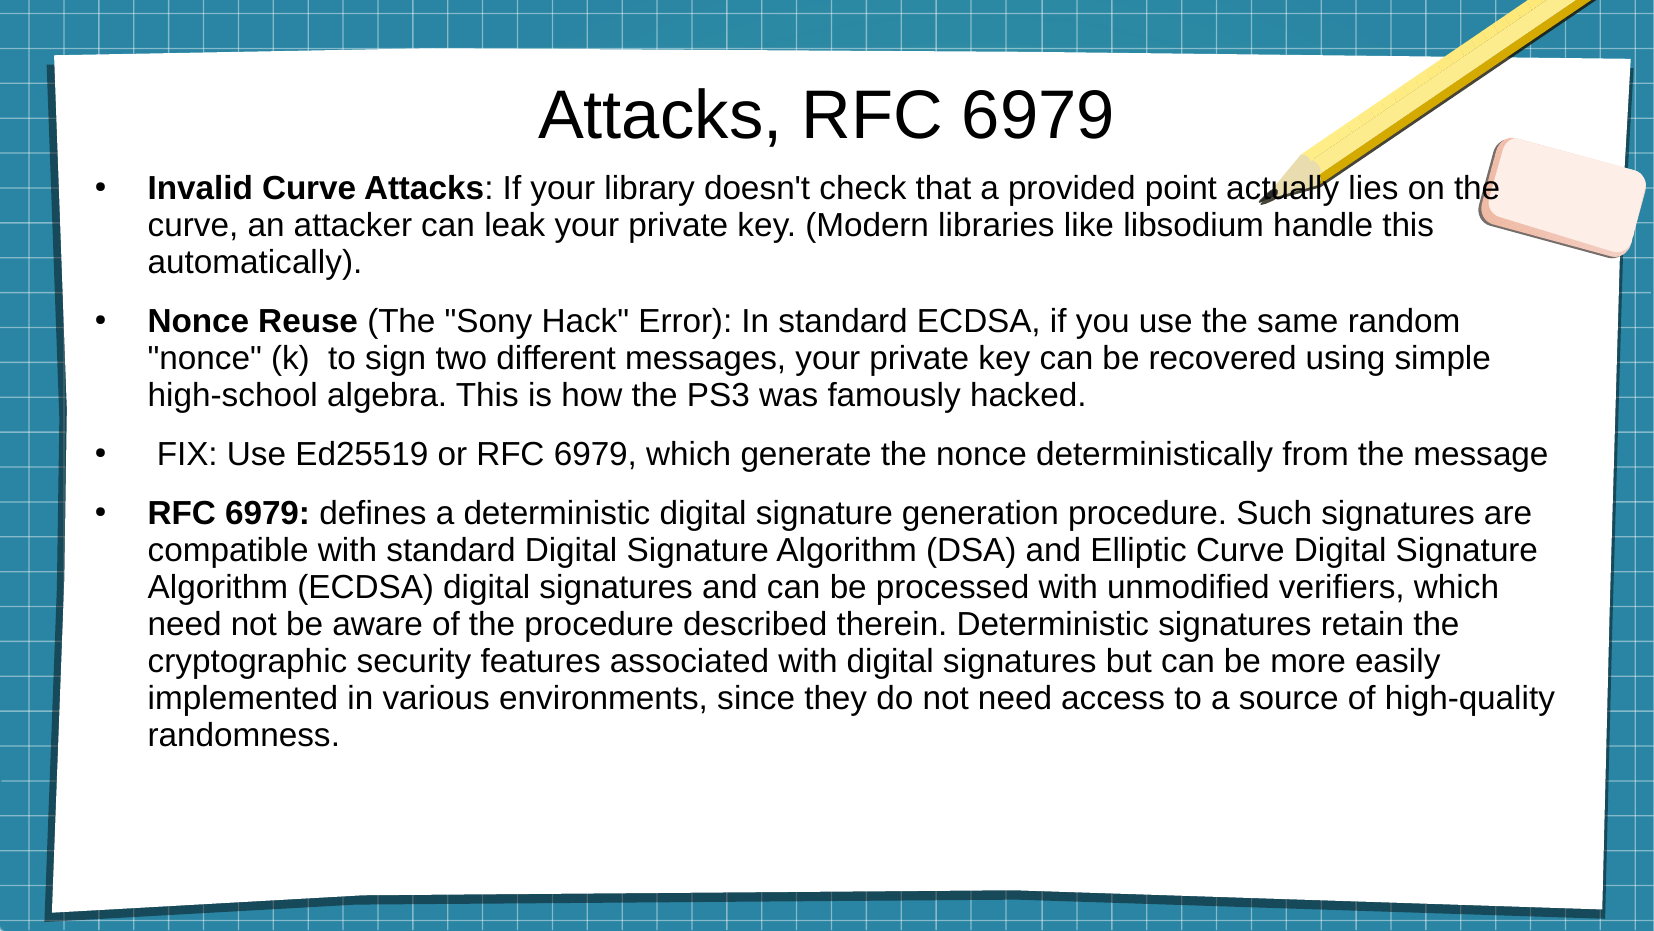

# Attacks, RFC 6979
Invalid Curve Attacks: If your library doesn't check that a provided point actually lies on the curve, an attacker can leak your private key. (Modern libraries like libsodium handle this automatically).
Nonce Reuse (The "Sony Hack" Error): In standard ECDSA, if you use the same random "nonce" (k) to sign two different messages, your private key can be recovered using simple high-school algebra. This is how the PS3 was famously hacked.
 FIX: Use Ed25519 or RFC 6979, which generate the nonce deterministically from the message
RFC 6979: defines a deterministic digital signature generation procedure. Such signatures are compatible with standard Digital Signature Algorithm (DSA) and Elliptic Curve Digital Signature Algorithm (ECDSA) digital signatures and can be processed with unmodified verifiers, which need not be aware of the procedure described therein. Deterministic signatures retain the cryptographic security features associated with digital signatures but can be more easily implemented in various environments, since they do not need access to a source of high-quality randomness.